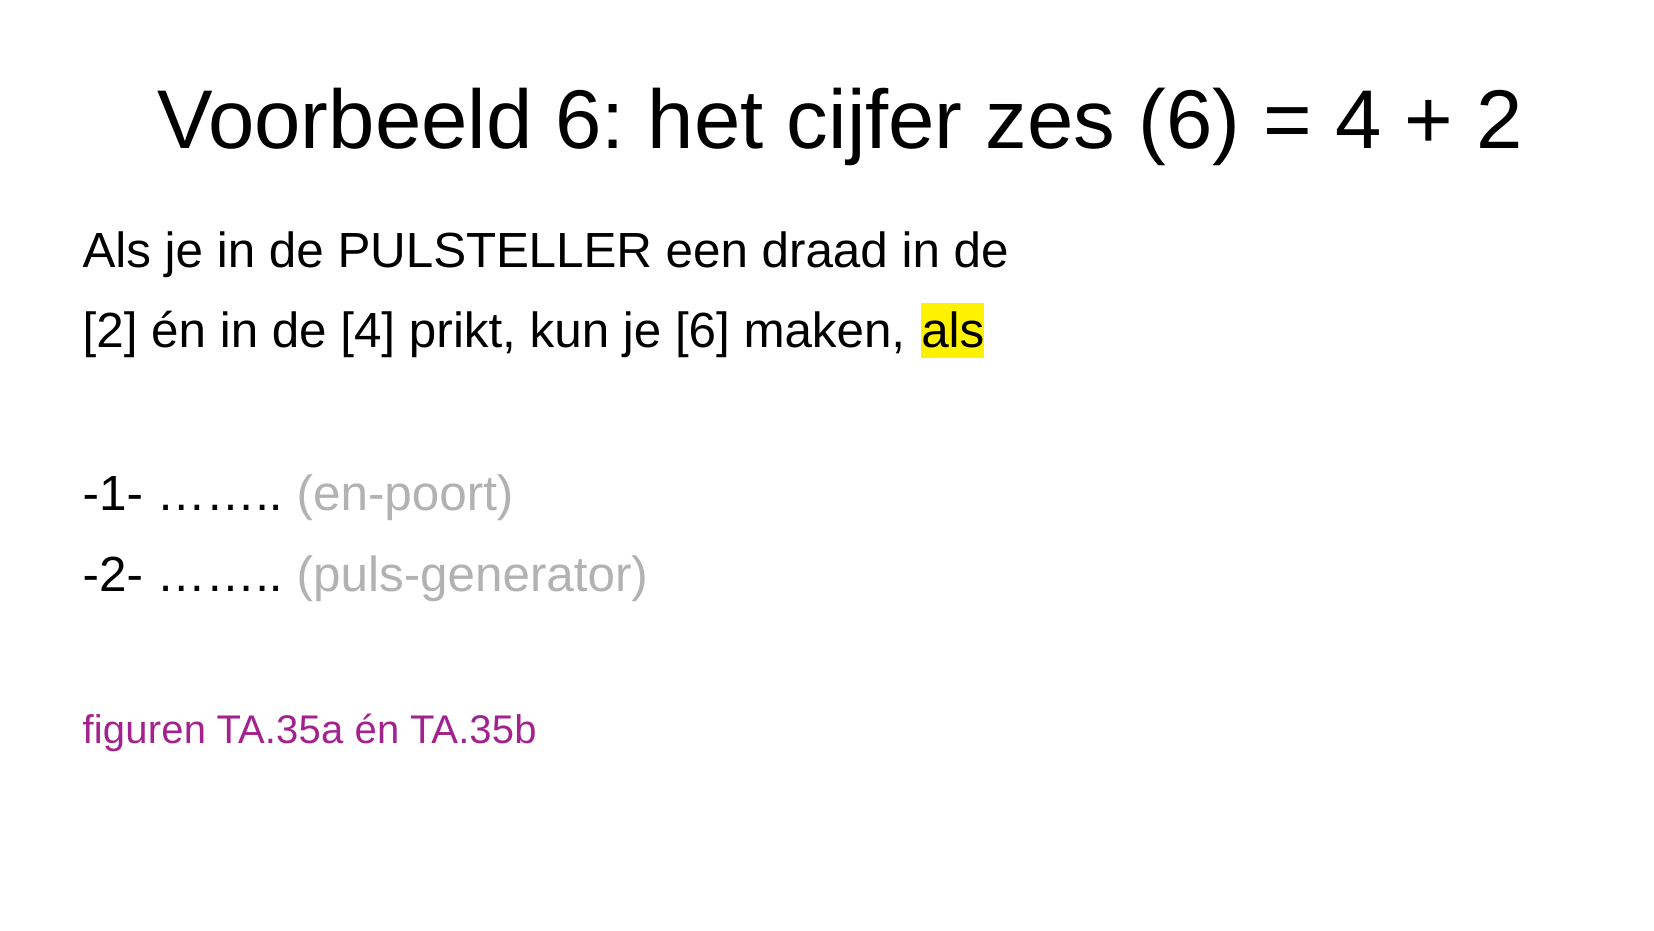

# Voorbeeld 6: het cijfer zes (6) = 4 + 2
Als je in de PULSTELLER een draad in de
[2] én in de [4] prikt, kun je [6] maken, als
-1- …….. (en-poort)
-2- …….. (puls-generator)
figuren TA.35a én TA.35b